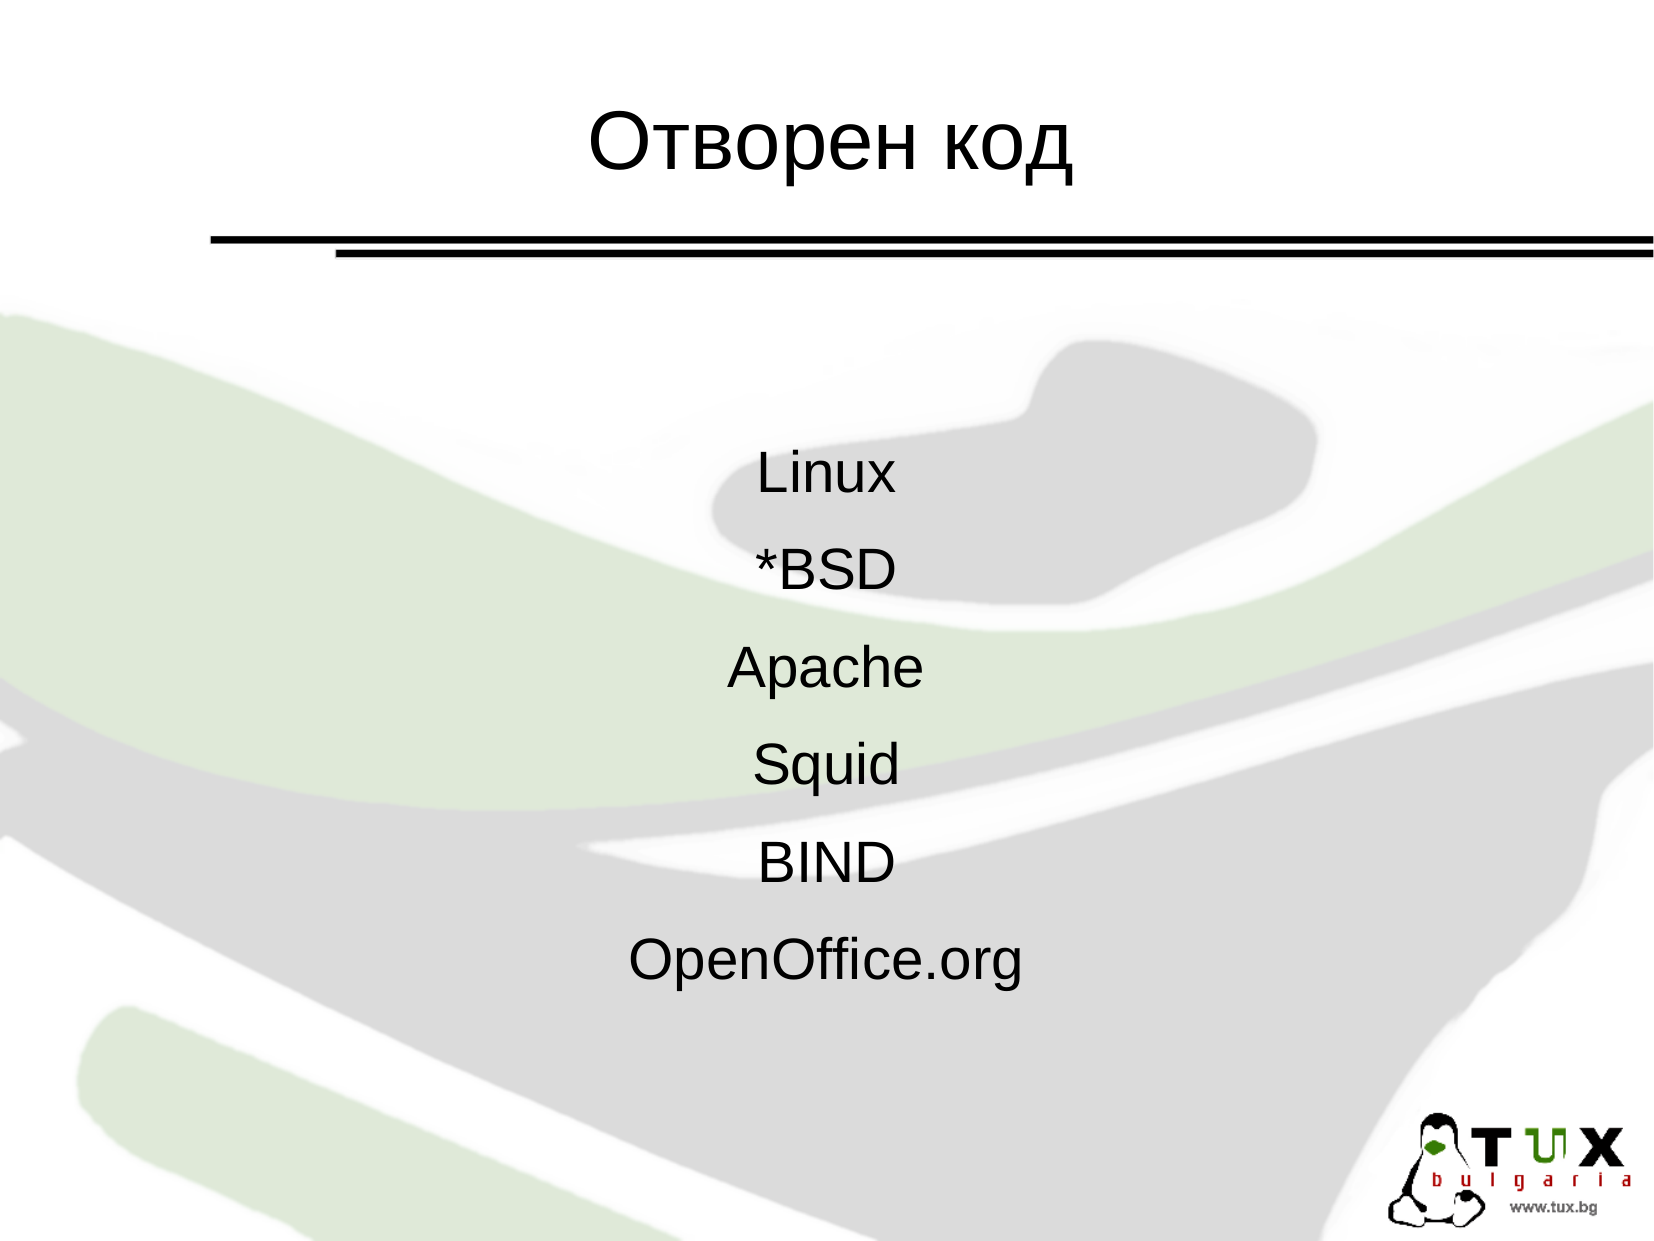

# Отворен код
Linux
*BSD
Apache
Squid
BIND
OpenOffice.org